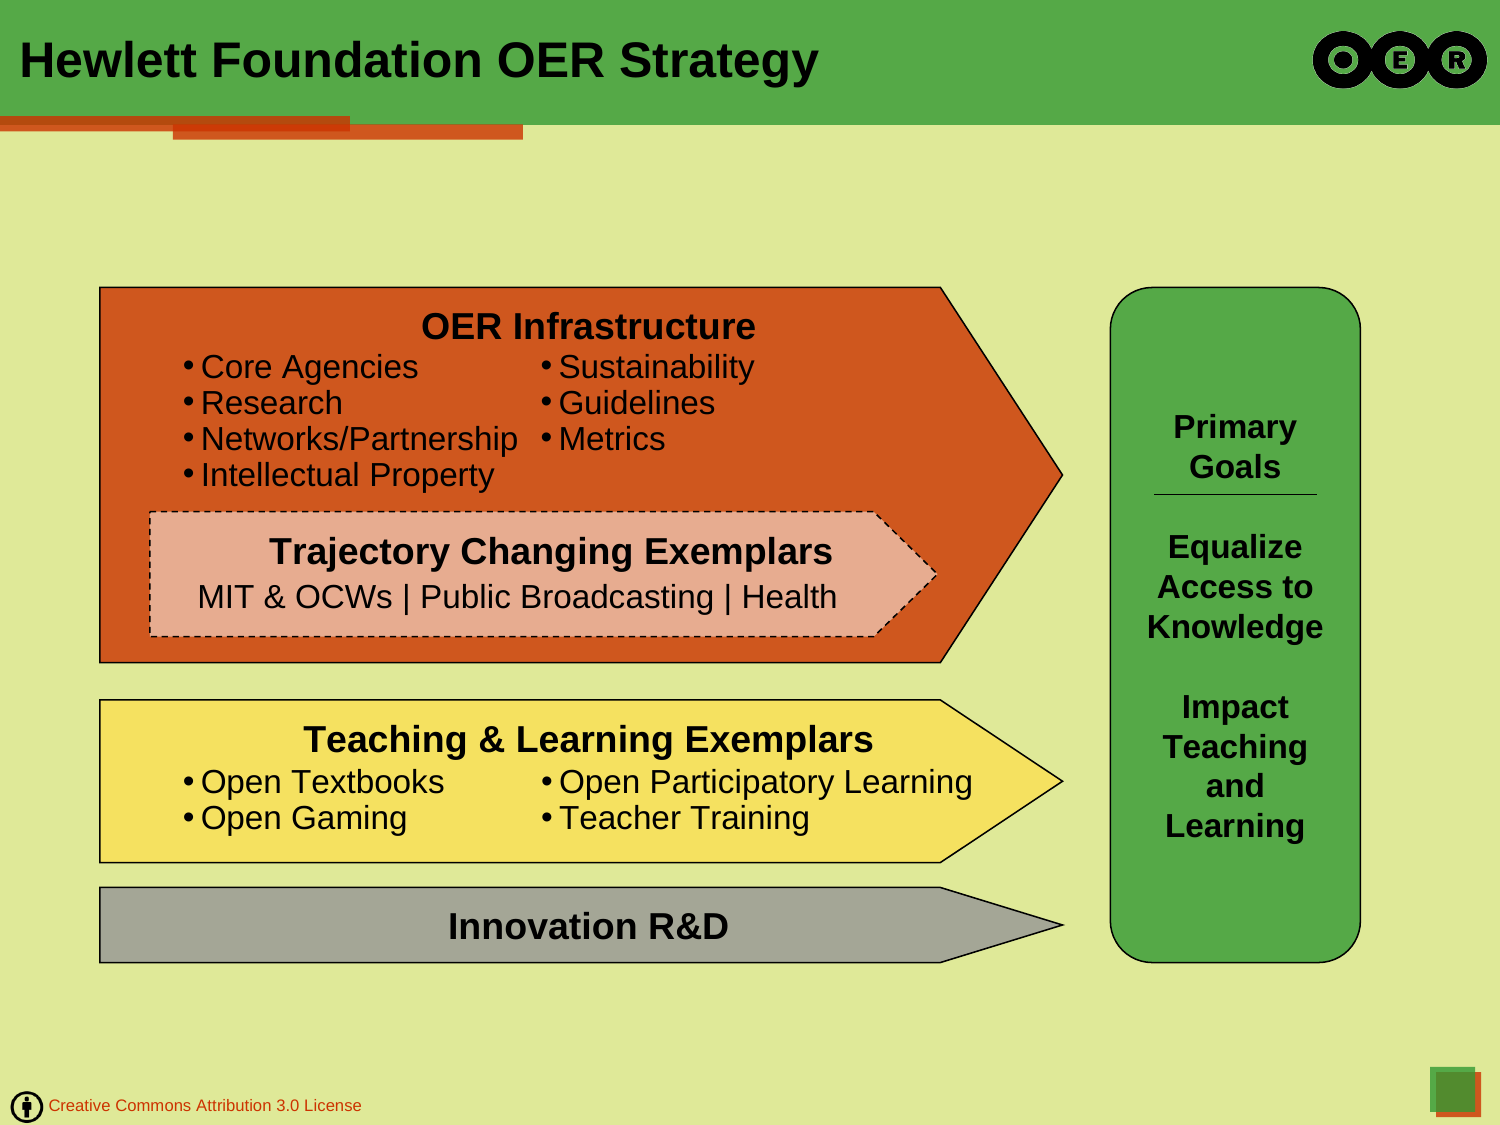

Hewlett Foundation OER Strategy
OER Infrastructure
Core Agencies
Research
Networks/Partnership
Intellectual Property
Sustainability
Guidelines
Metrics
Trajectory Changing Exemplars
MIT & OCWs | Public Broadcasting | Health
Primary Goals
Equalize Access to Knowledge
Impact Teaching and Learning
Teaching & Learning Exemplars
Open Textbooks
Open Gaming
Open Participatory Learning
Teacher Training
Innovation R&D